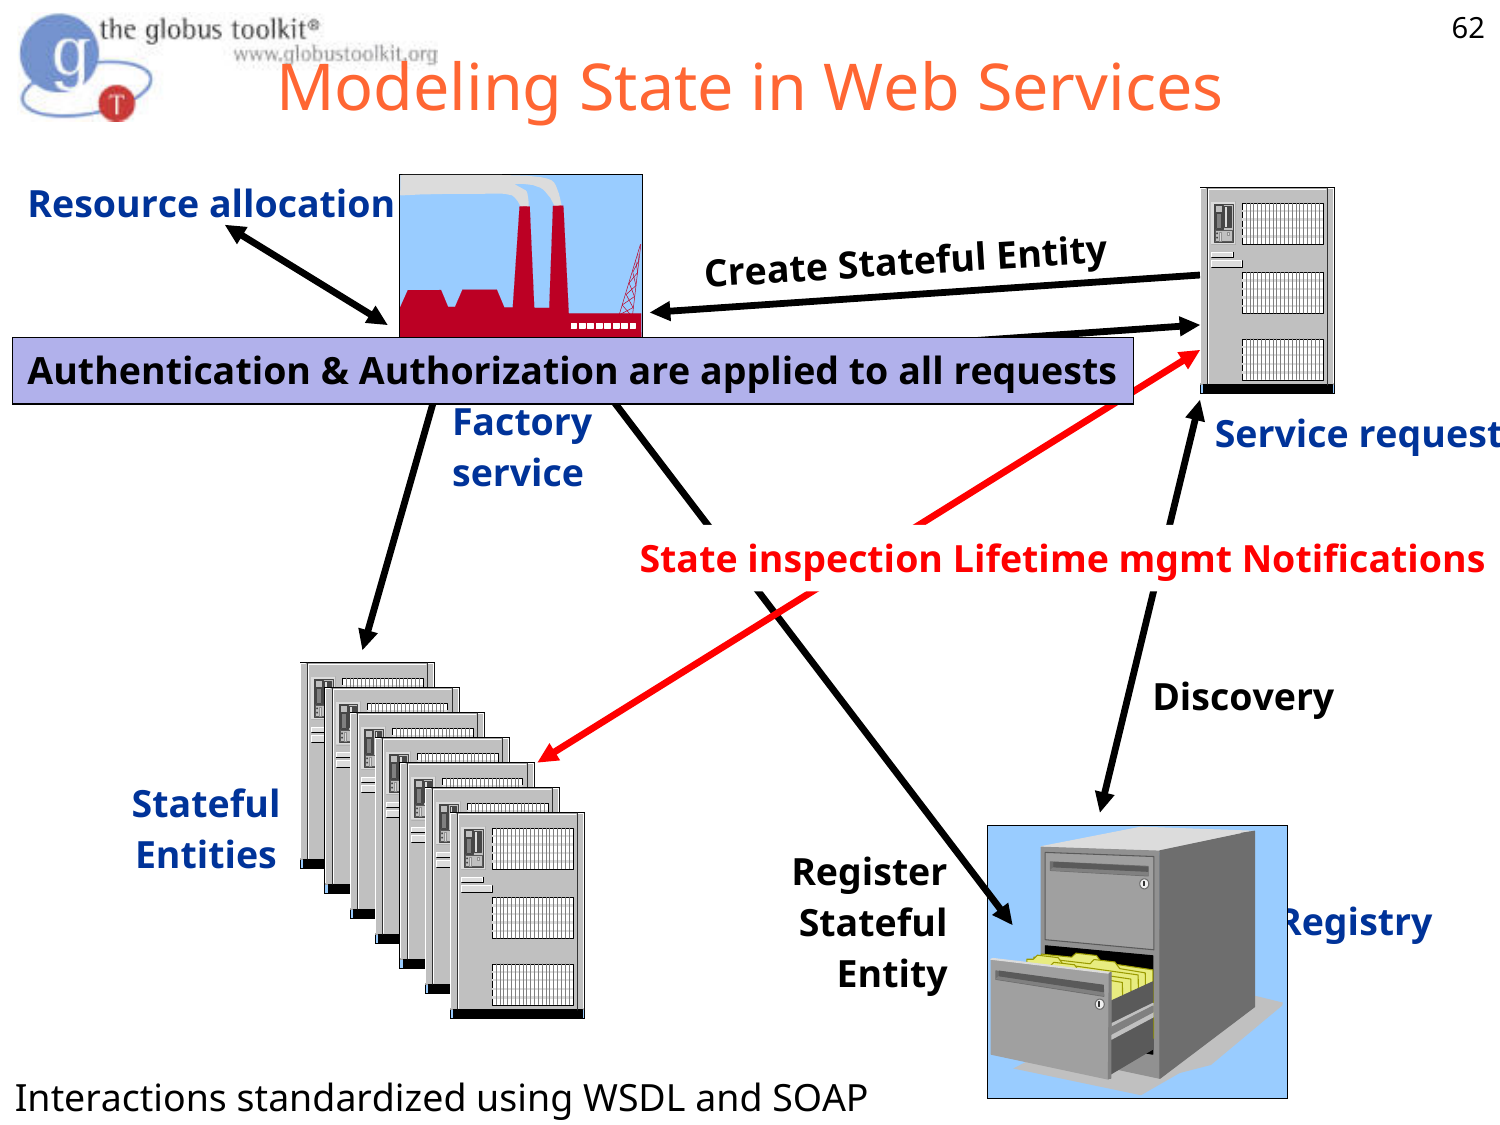

62
# Modeling State in Web Services
Resource allocation
Create Stateful Entity
State Address
Authentication & Authorization are applied to all requests
State inspection Lifetime mgmt Notifications
Stateful
Entities
Factory
service
Register
Stateful
Entity
Discovery
Service requestor (e.g., user application)
Registry
Interactions standardized using WSDL and SOAP